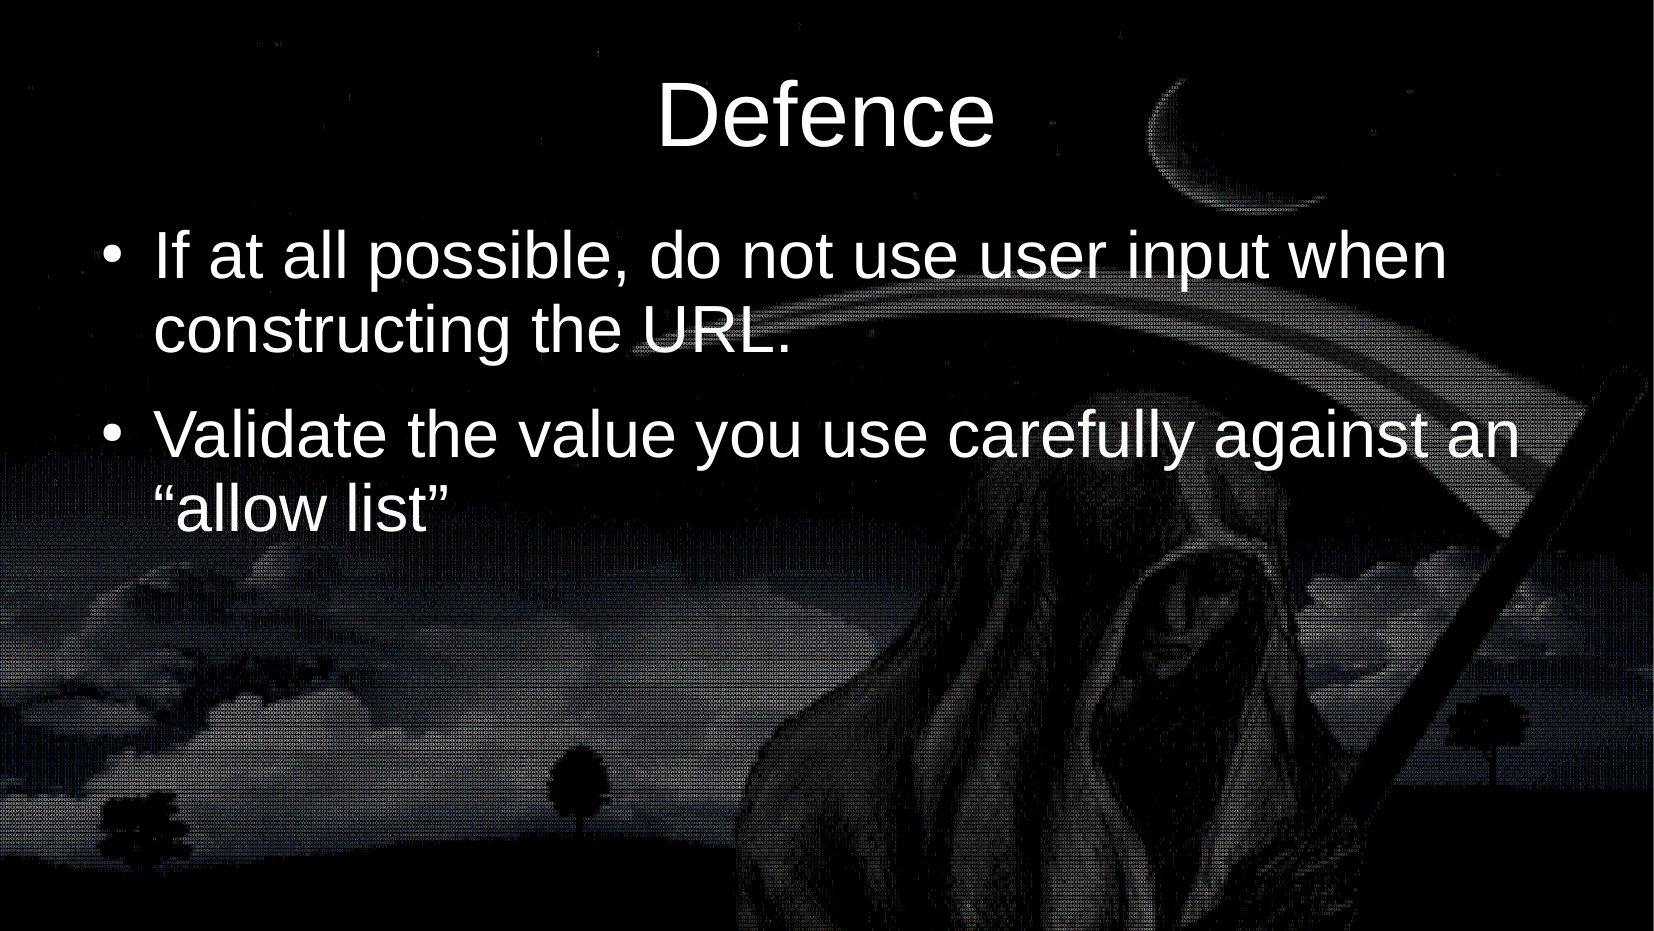

# Defence
If at all possible, do not use user input when constructing the URL.
Validate the value you use carefully against an “allow list”